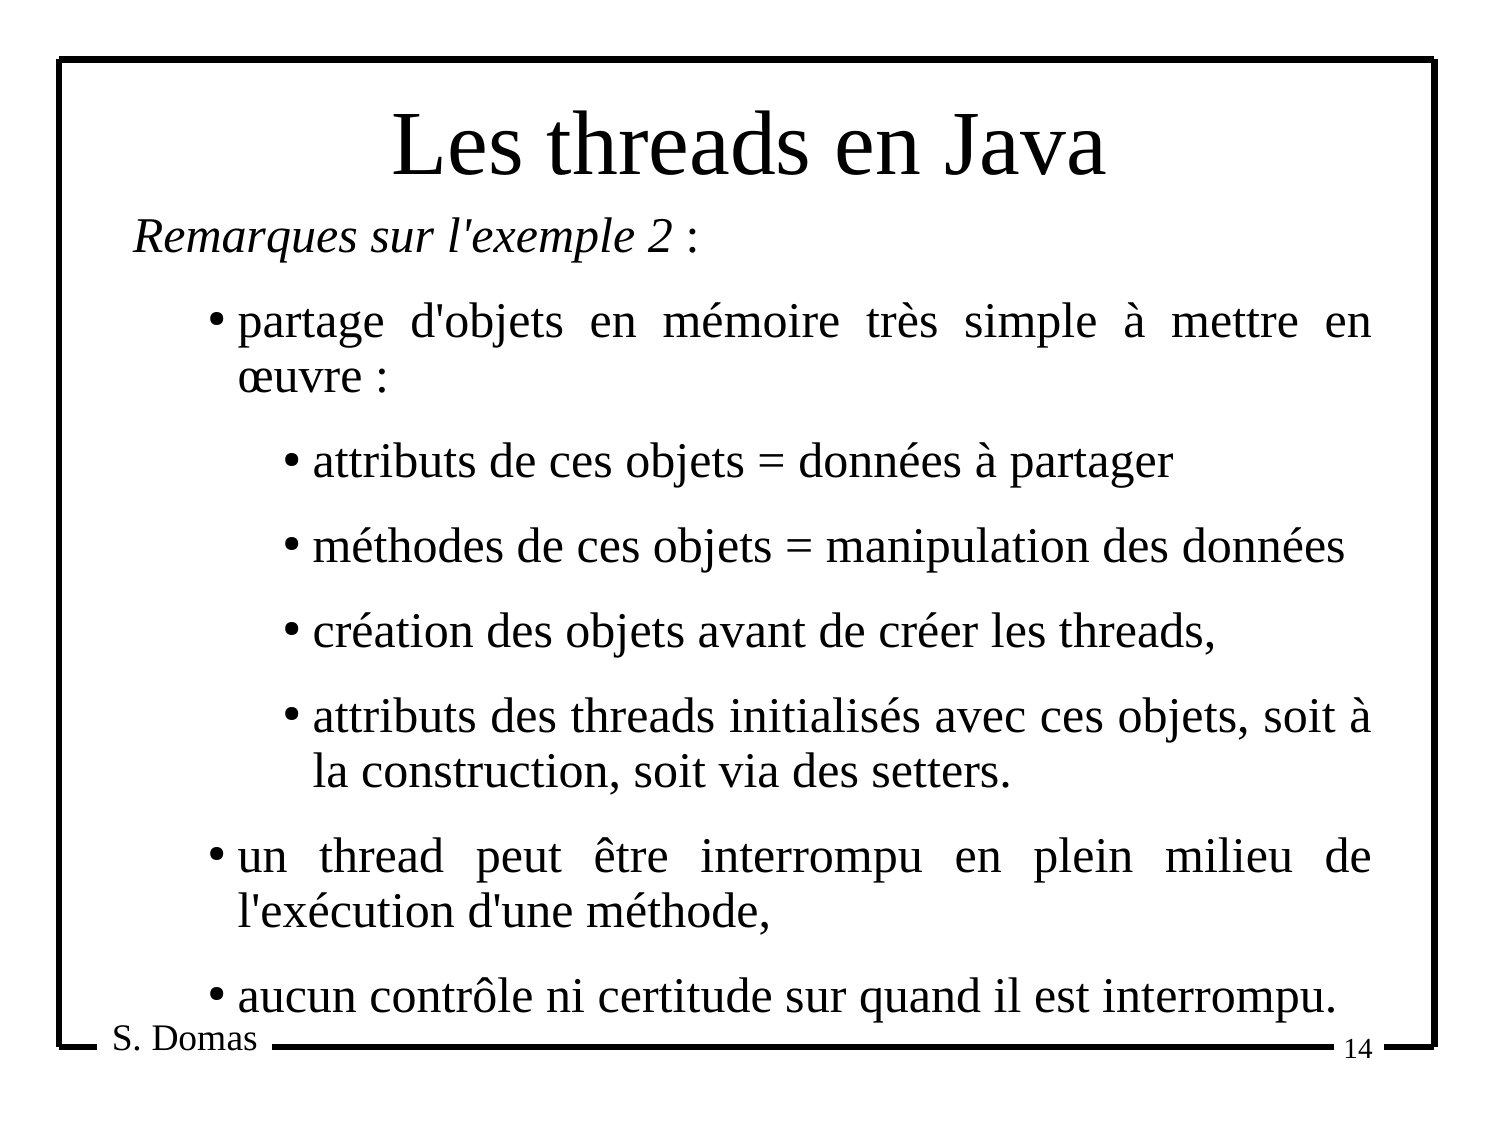

# Les threads en Java
S. Domas
Remarques sur l'exemple 2 :
partage d'objets en mémoire très simple à mettre en œuvre :
attributs de ces objets = données à partager
méthodes de ces objets = manipulation des données
création des objets avant de créer les threads,
attributs des threads initialisés avec ces objets, soit à la construction, soit via des setters.
un thread peut être interrompu en plein milieu de l'exécution d'une méthode,
aucun contrôle ni certitude sur quand il est interrompu.
14